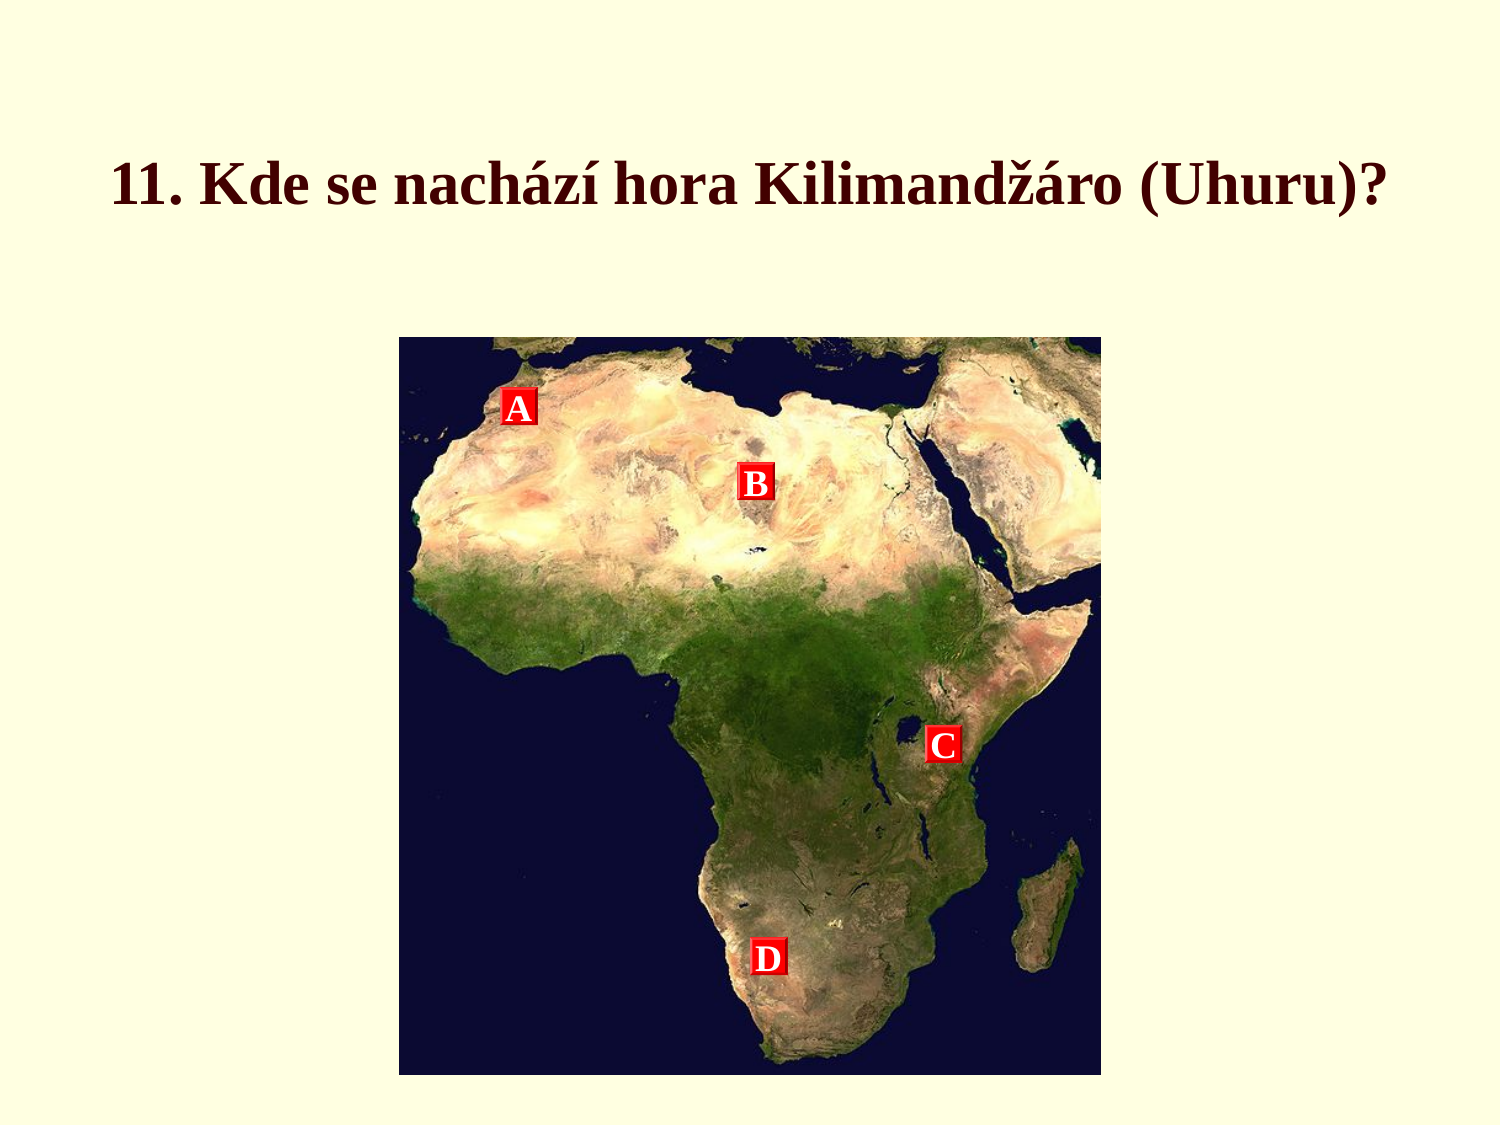

# 11. Kde se nachází hora Kilimandžáro (Uhuru)?
A
B
C
D